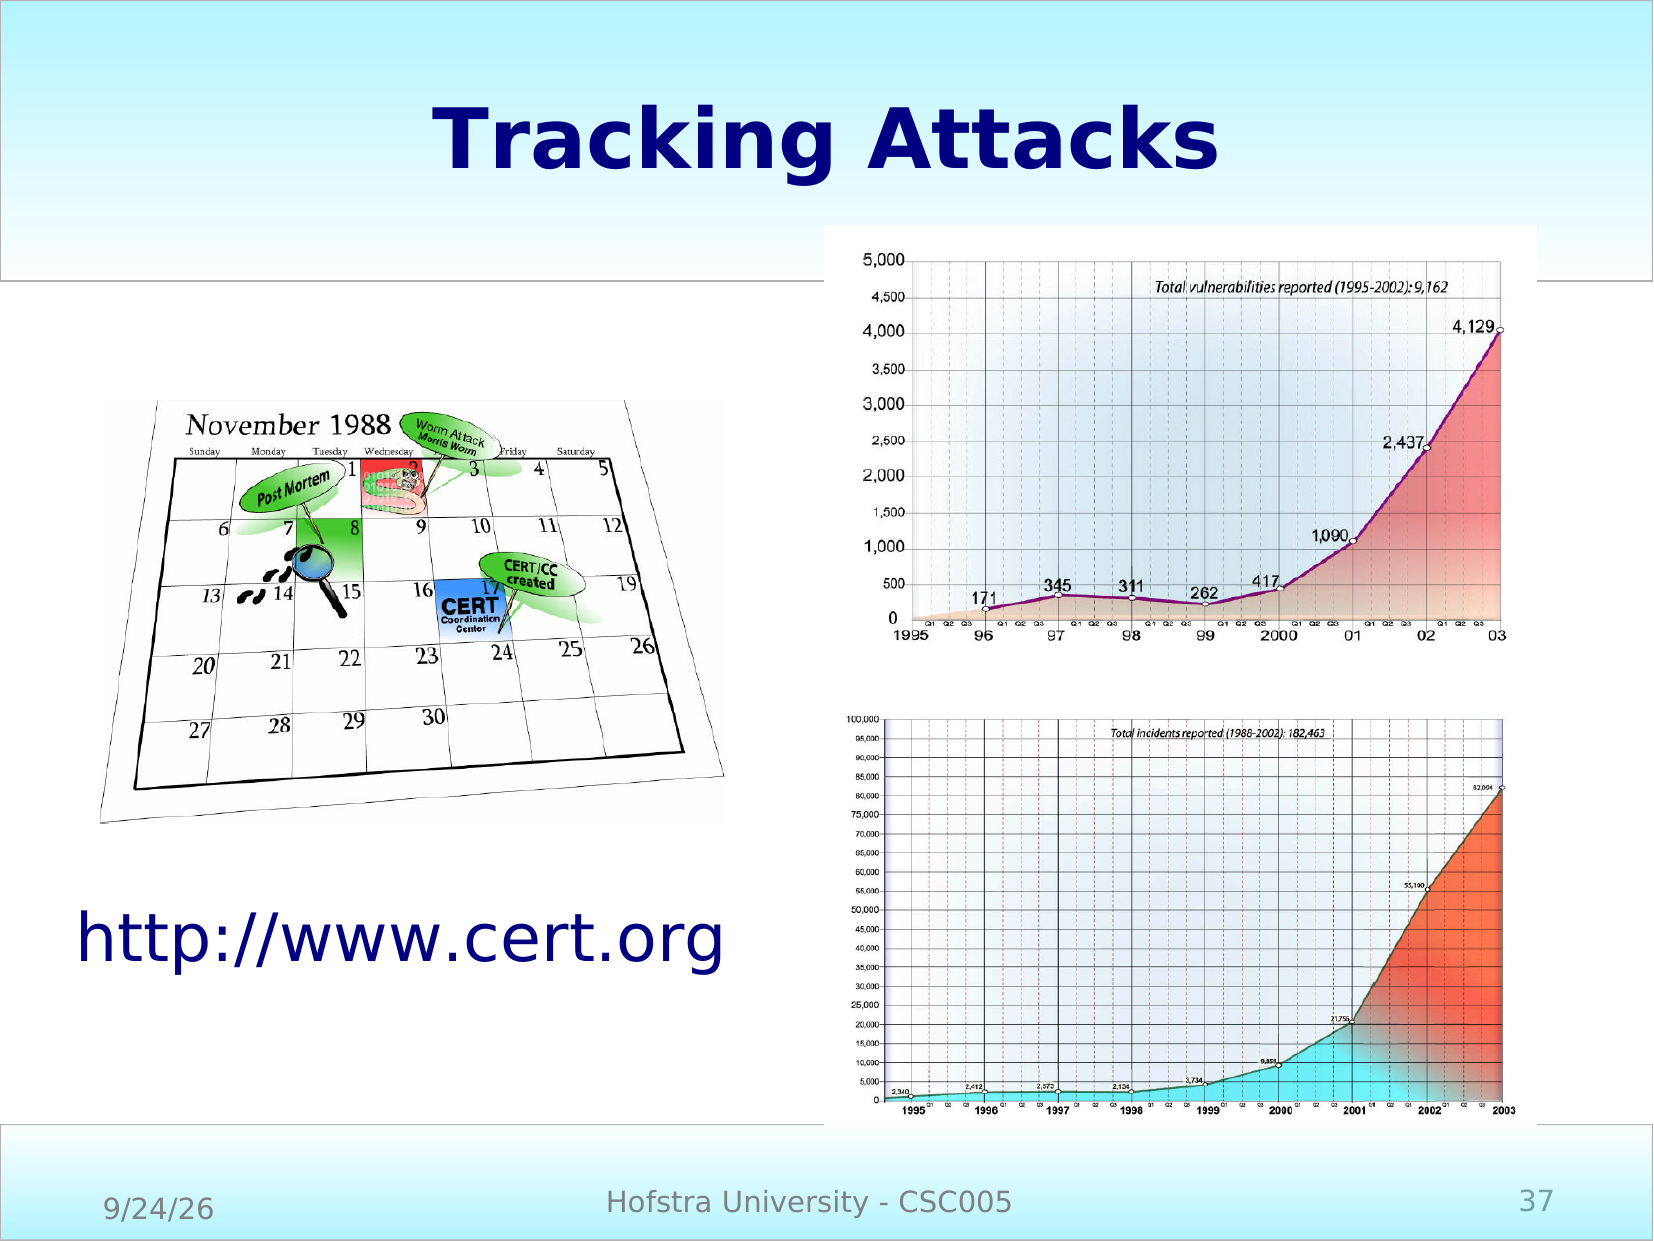

# Tracking Attacks
http://www.cert.org
37
Hofstra University - CSC005